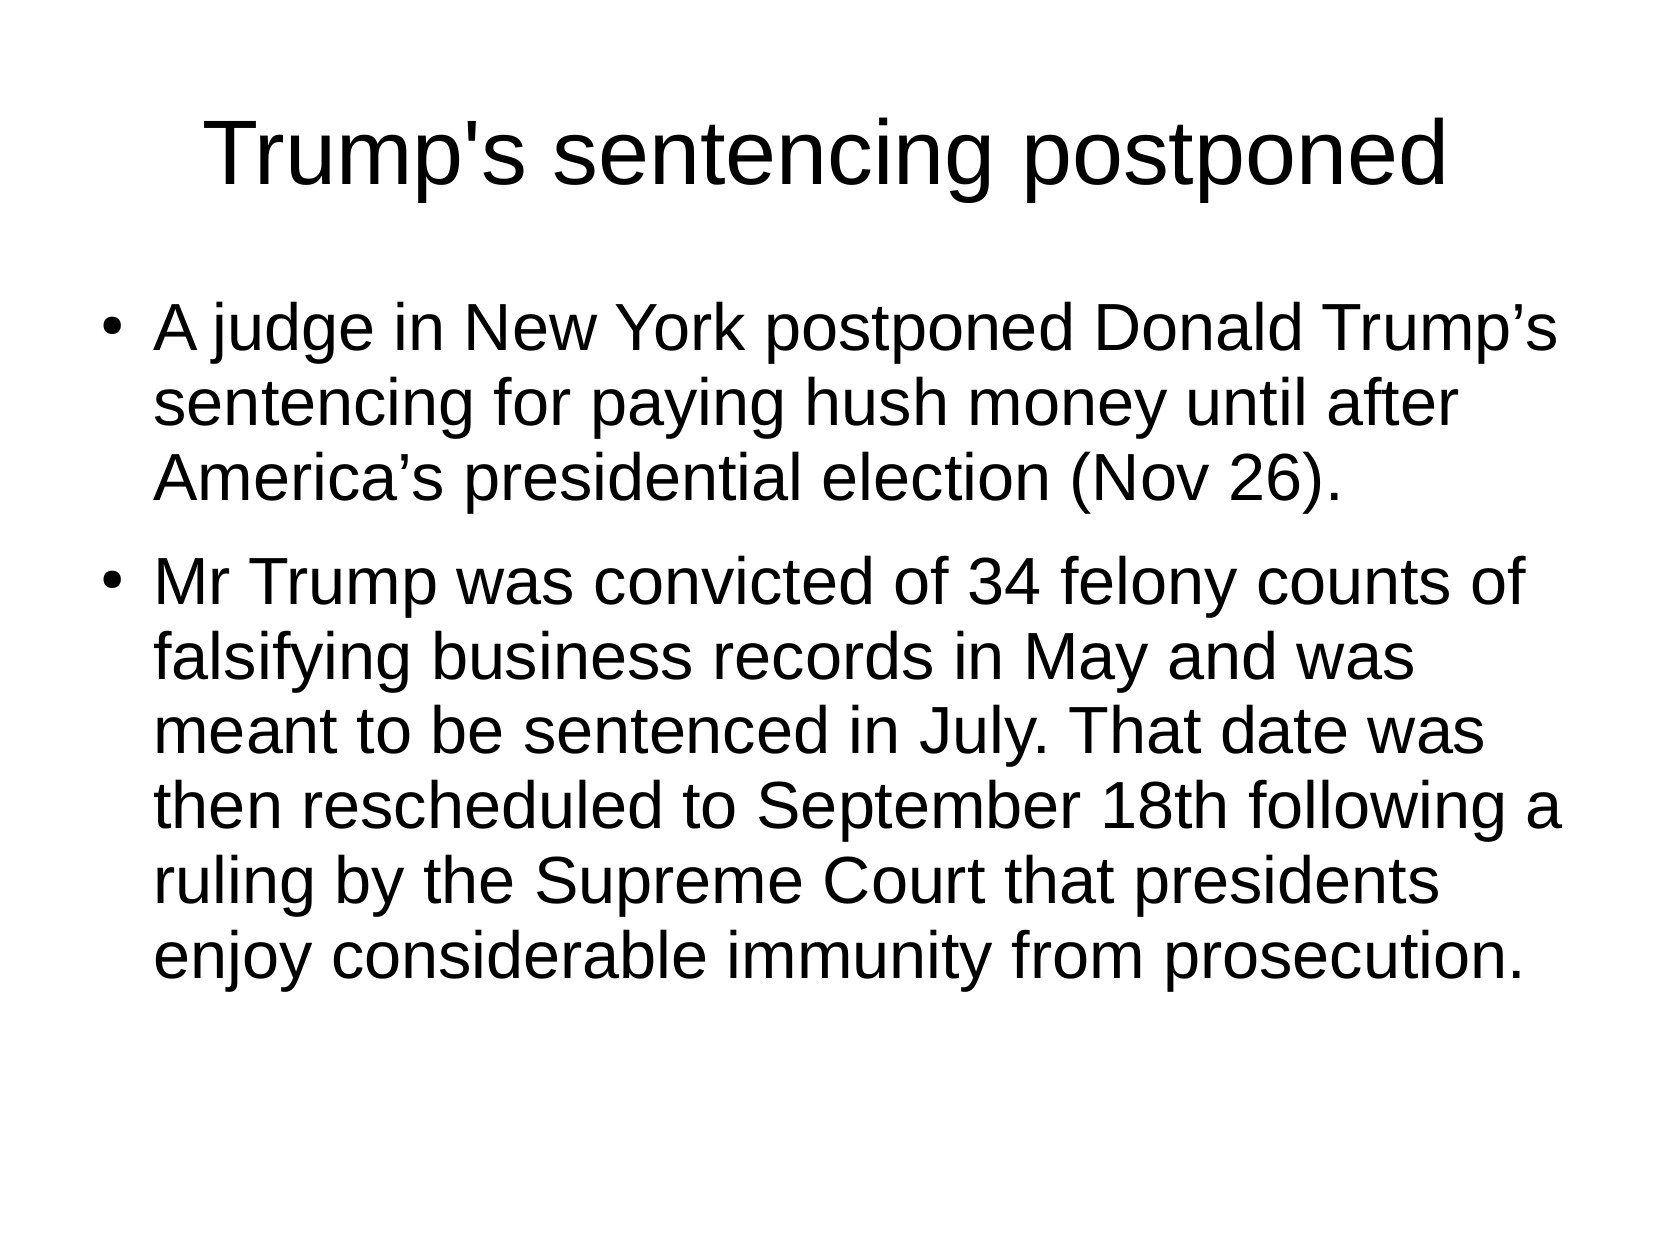

# Trump's sentencing postponed
A judge in New York postponed Donald Trump’s sentencing for paying hush money until after America’s presidential election (Nov 26).
Mr Trump was convicted of 34 felony counts of falsifying business records in May and was meant to be sentenced in July. That date was then rescheduled to September 18th following a ruling by the Supreme Court that presidents enjoy considerable immunity from prosecution.